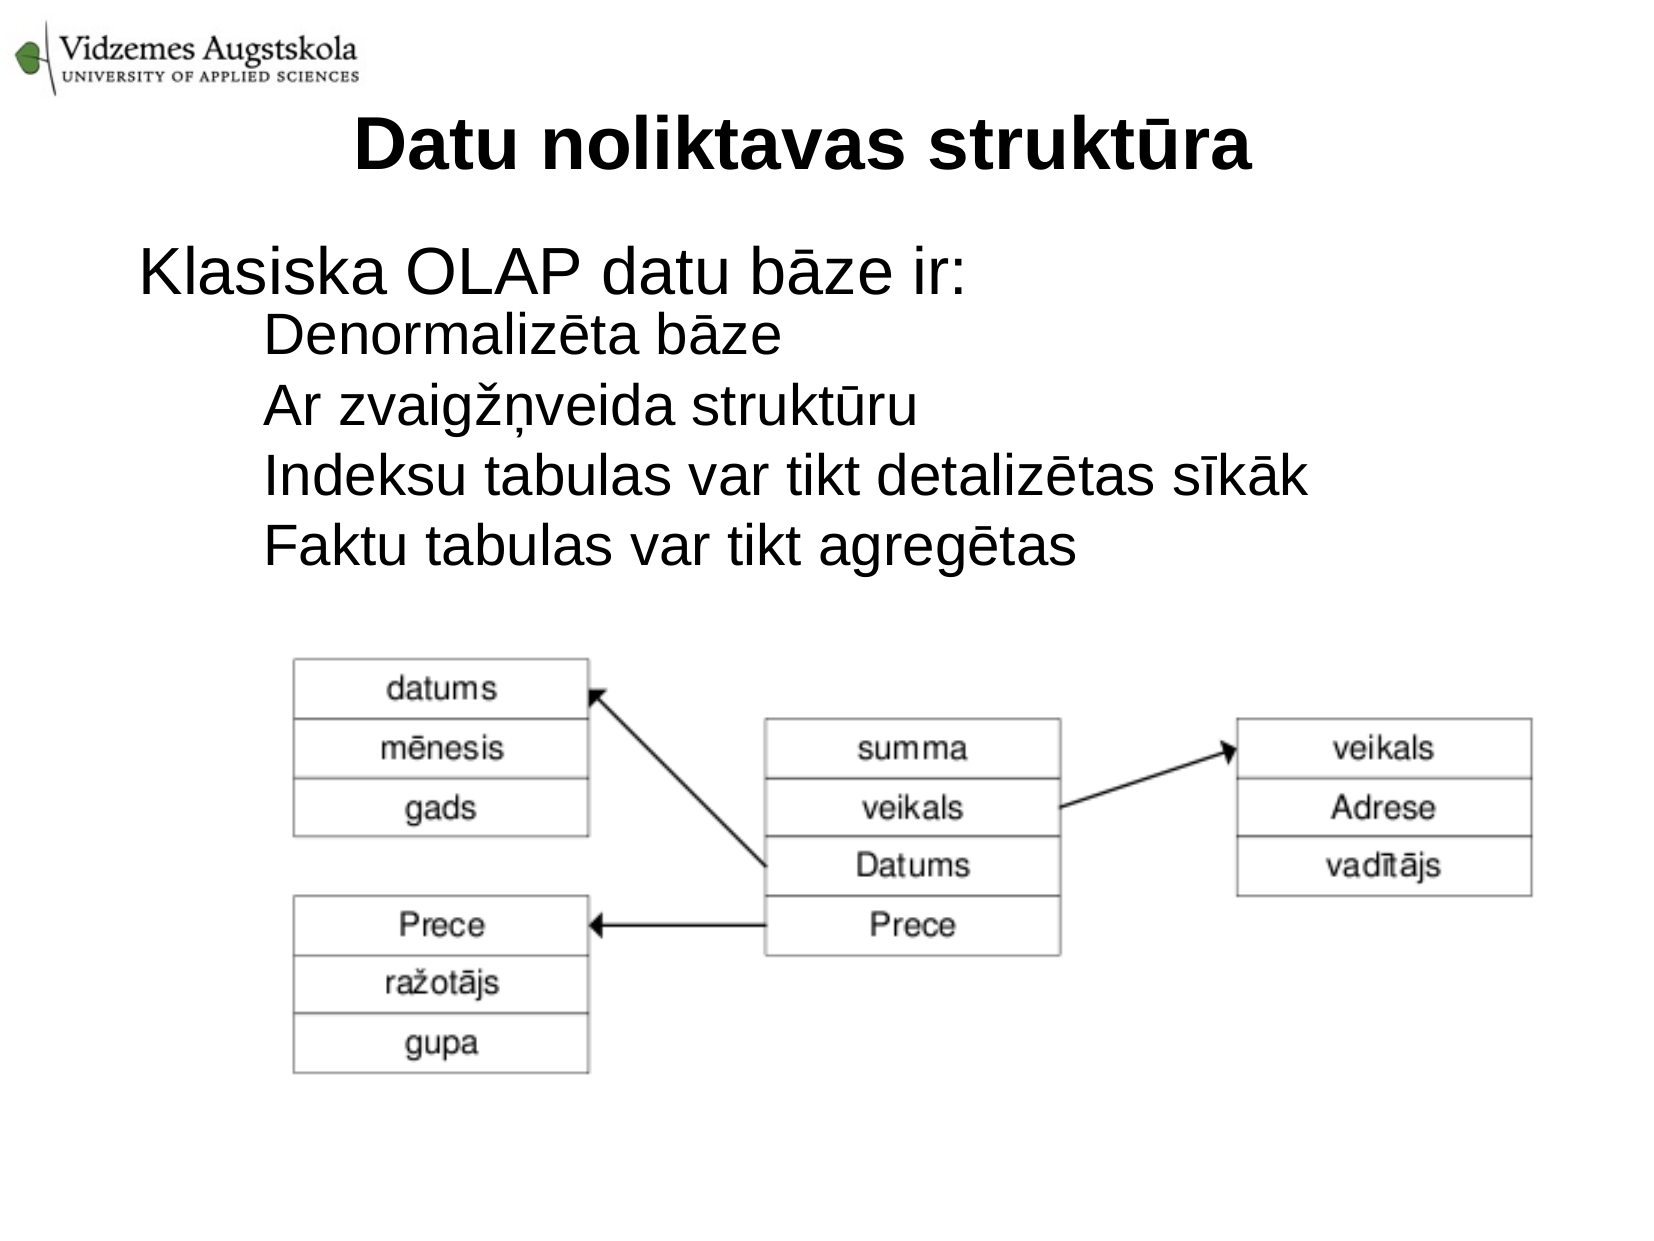

# Datu noliktavas struktūra
Klasiska OLAP datu bāze ir:
Denormalizēta bāze
Ar zvaigžņveida struktūru
Indeksu tabulas var tikt detalizētas sīkāk
Faktu tabulas var tikt agregētas